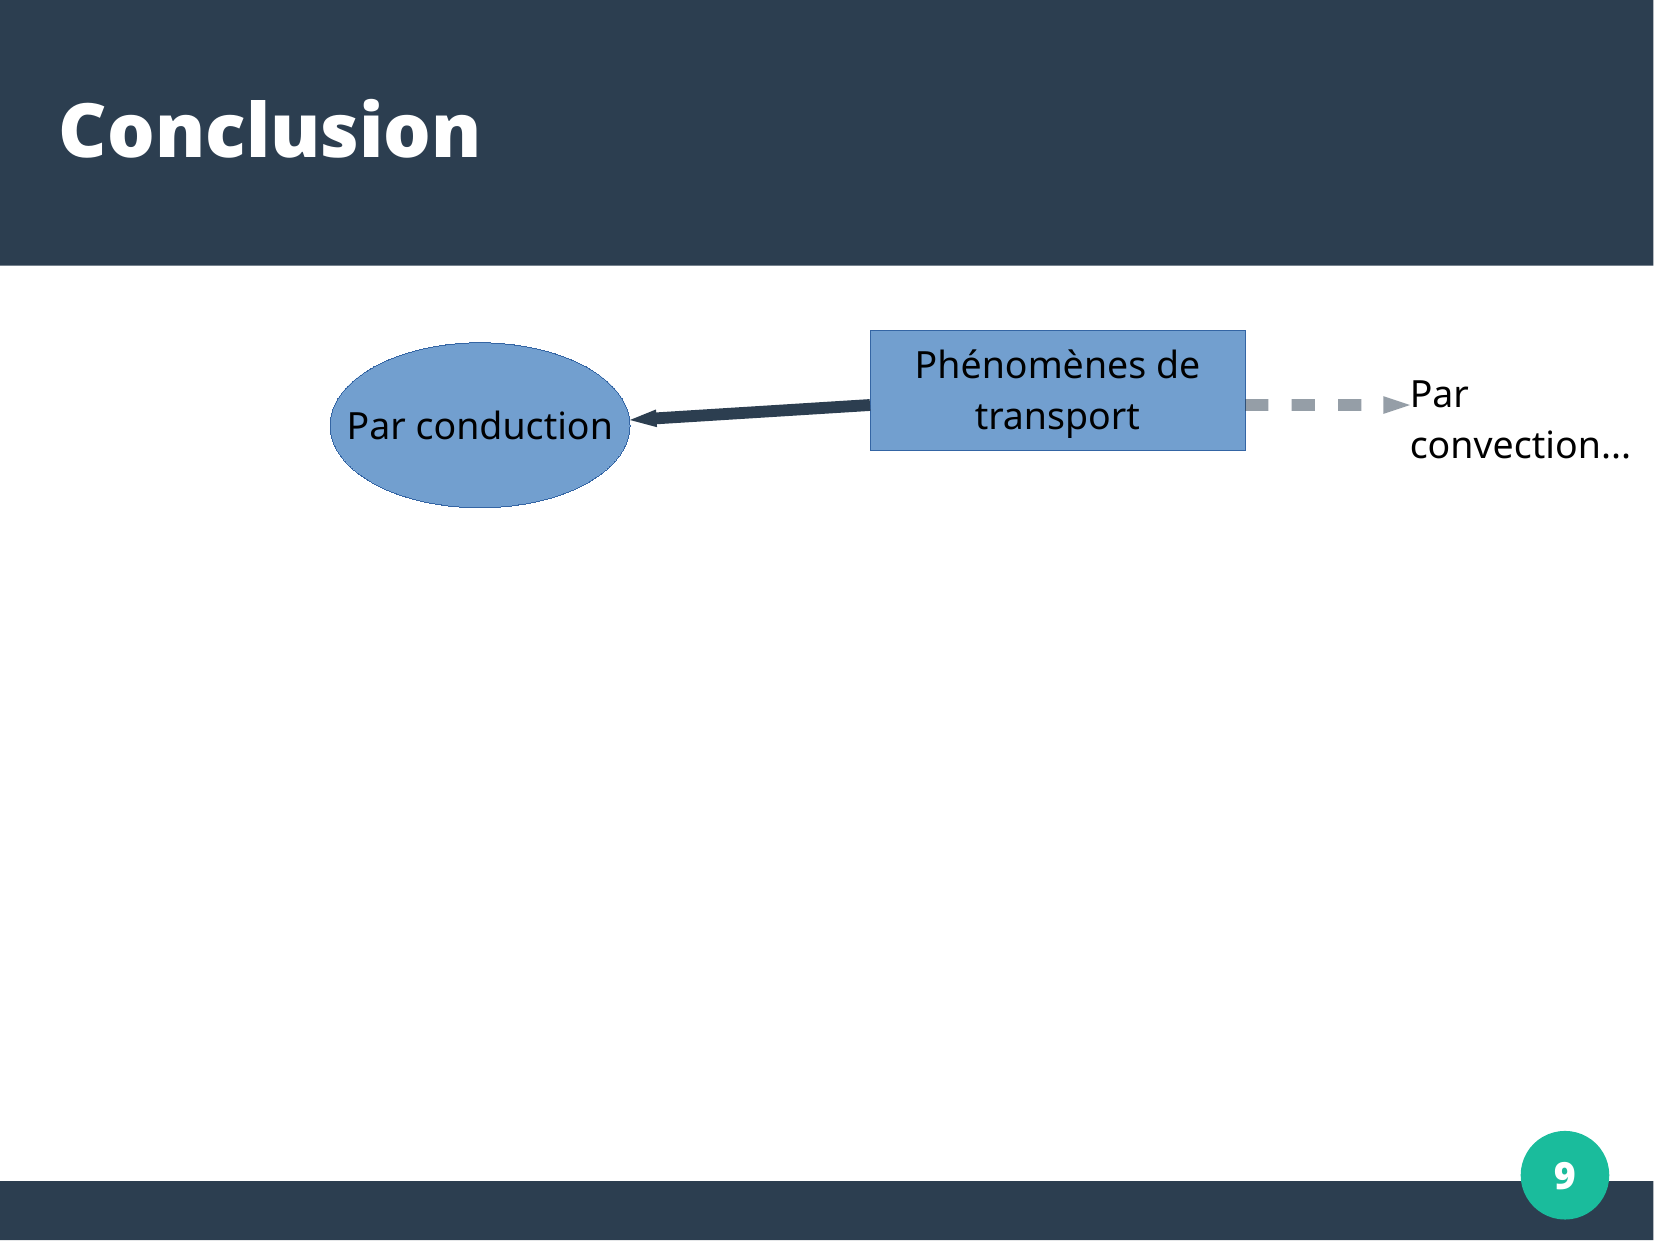

# Conclusion
Phénomènes de
transport
Par conduction
Par convection...
9
| |
| --- |